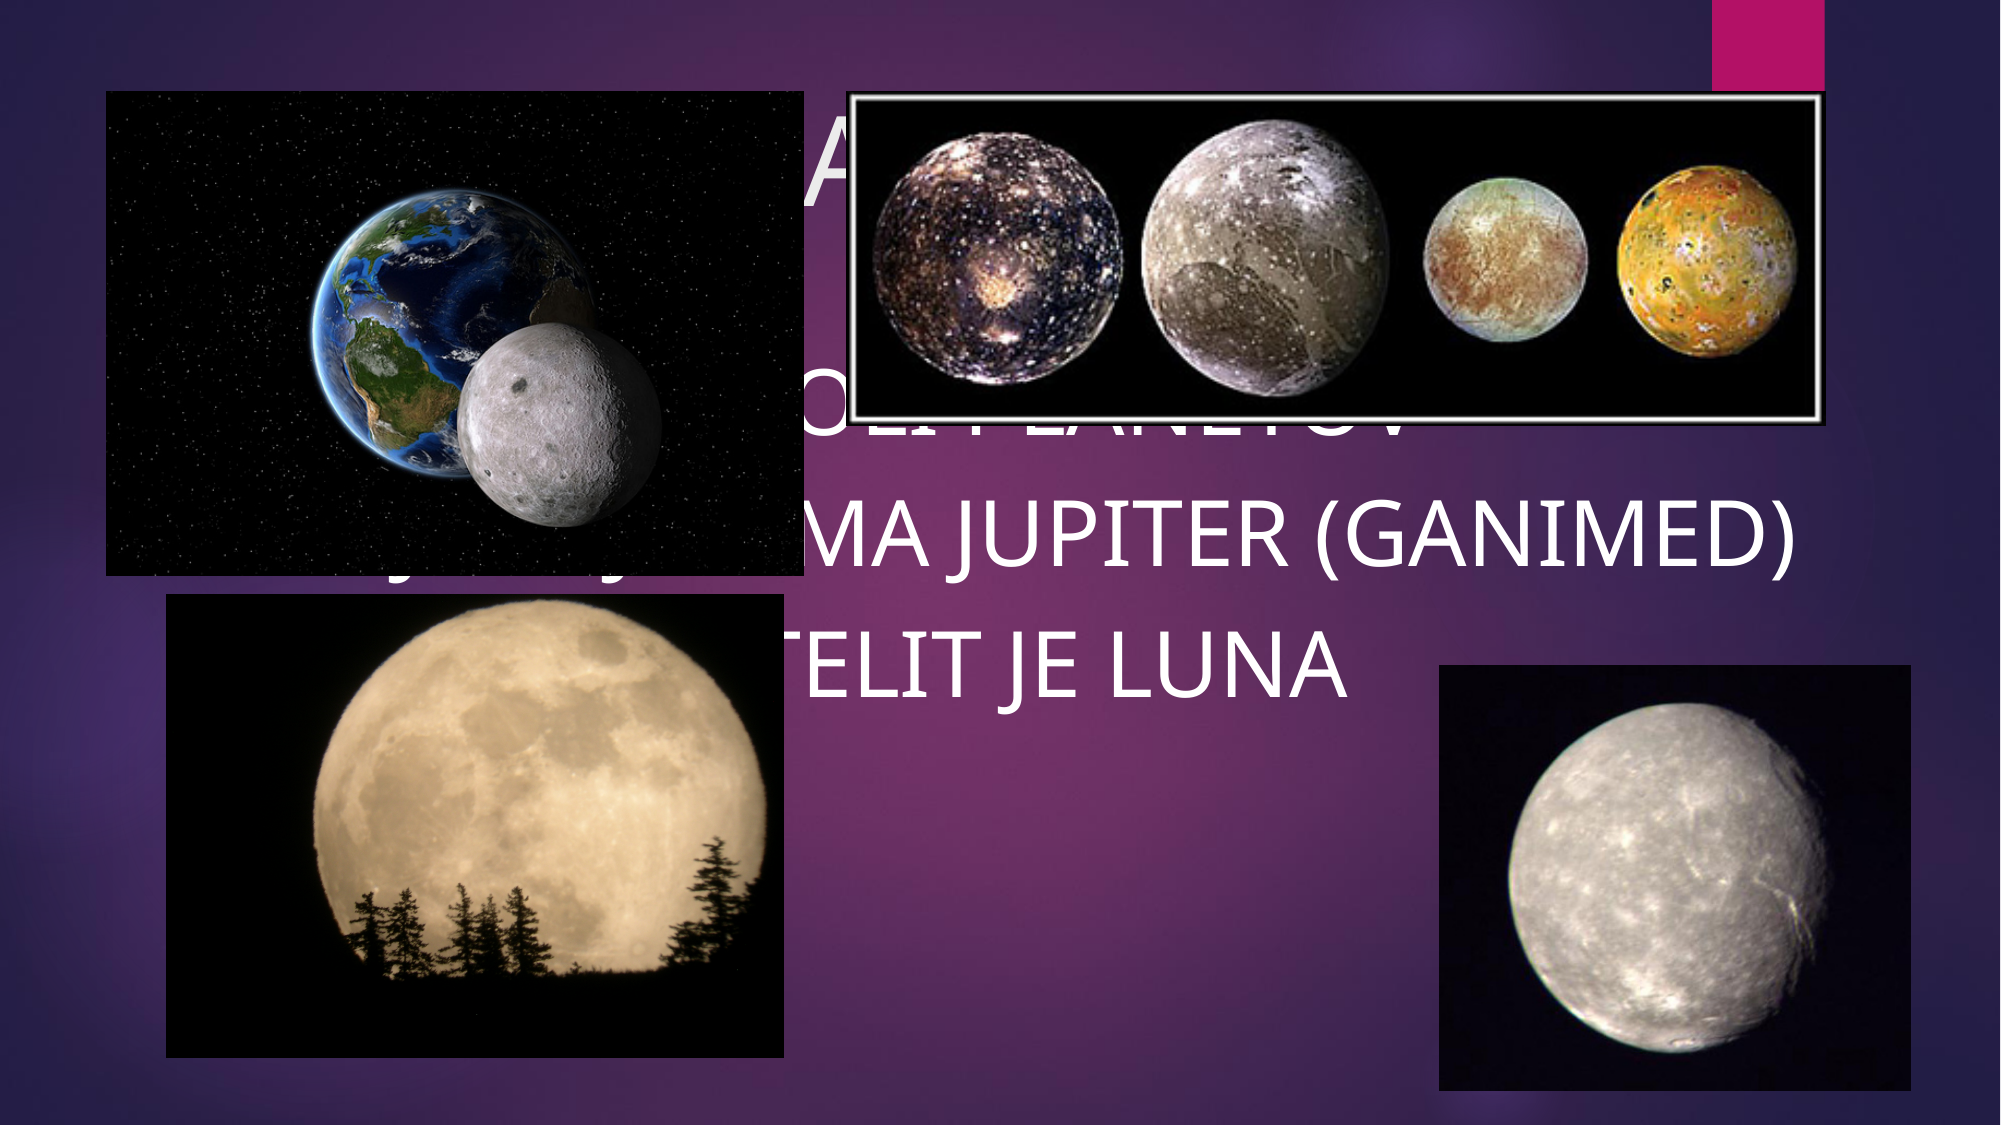

# NARAVNI SATELITI-LUNE
KOŽENJE OKOLI PLANETOV
NAJVEČ JIH IMA JUPITER (GANIMED)
ZEMLJIN SATELIT JE LUNA